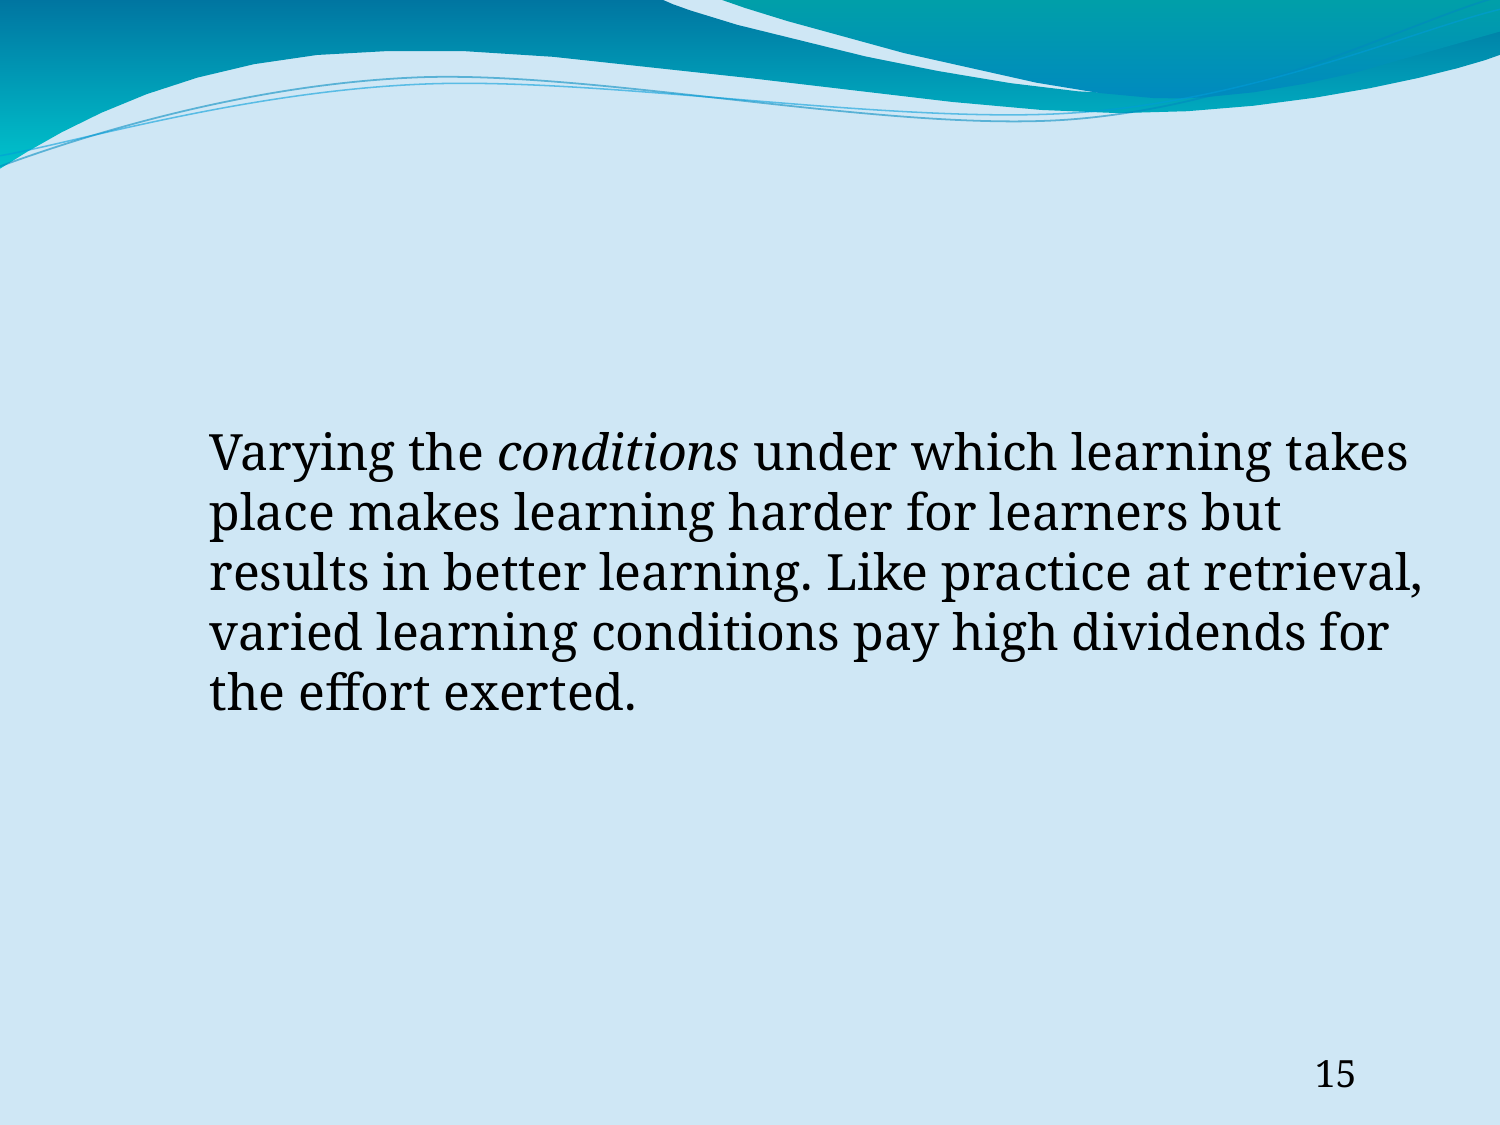

#
Varying the conditions under which learning takes place makes learning harder for learners but results in better learning. Like practice at retrieval, varied learning conditions pay high dividends for the effort exerted.